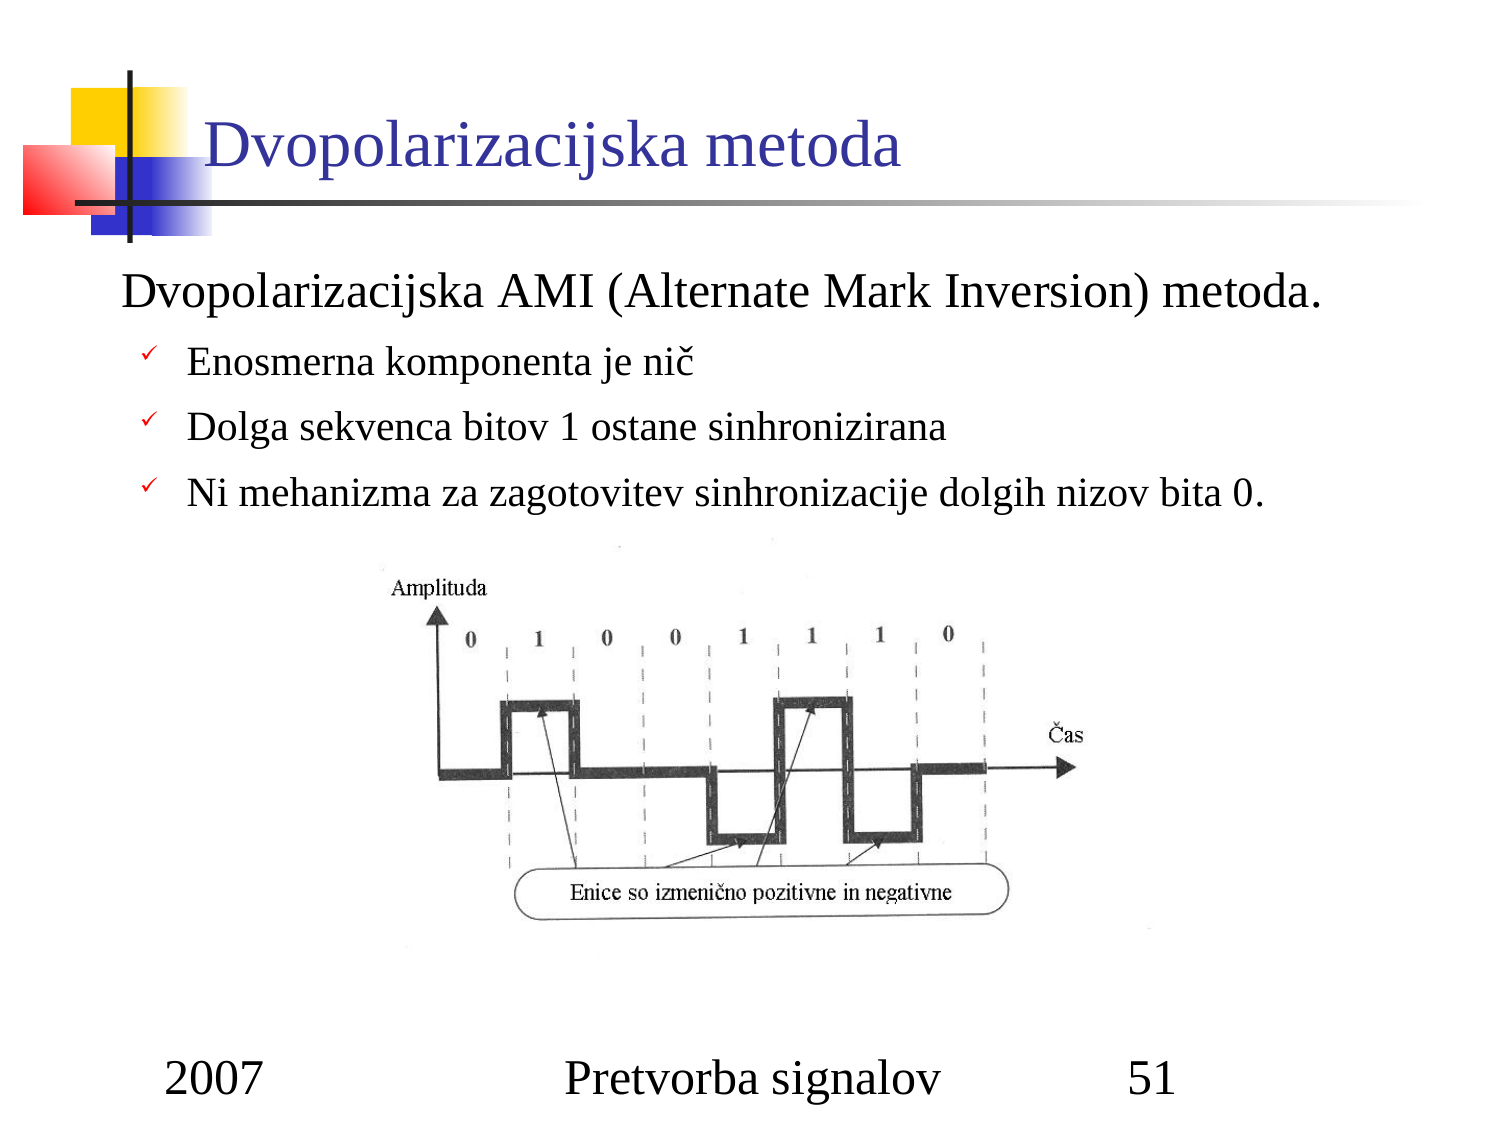

# Dvopolarizacijska metoda
	Dvopolarizacijska AMI (Alternate Mark Inversion) metoda.
Enosmerna komponenta je nič
Dolga sekvenca bitov 1 ostane sinhronizirana
Ni mehanizma za zagotovitev sinhronizacije dolgih nizov bita 0.
2007
Pretvorba signalov
51